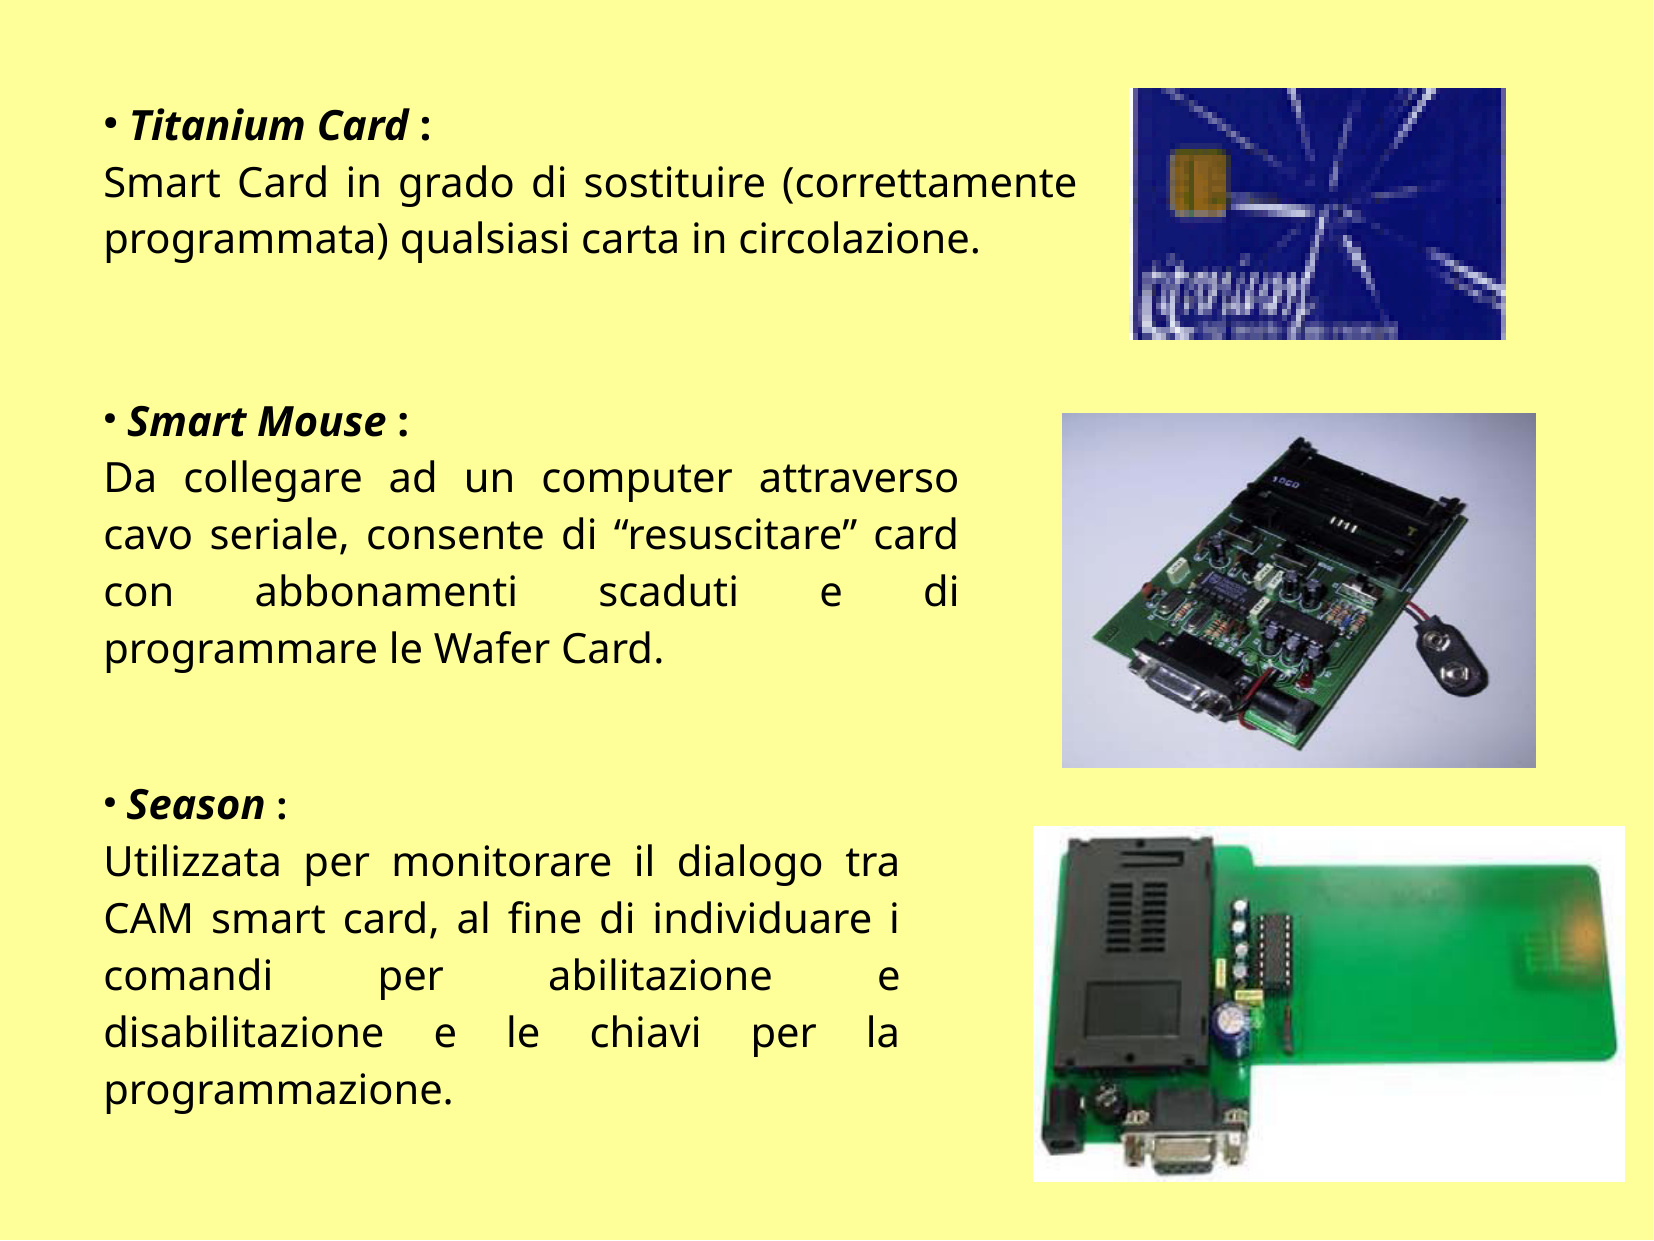

Titanium Card :
Smart Card in grado di sostituire (correttamente programmata) qualsiasi carta in circolazione.
 Smart Mouse :
Da collegare ad un computer attraverso cavo seriale, consente di “resuscitare” card con abbonamenti scaduti e di programmare le Wafer Card.
 Season :
Utilizzata per monitorare il dialogo tra CAM smart card, al fine di individuare i comandi per abilitazione e disabilitazione e le chiavi per la programmazione.